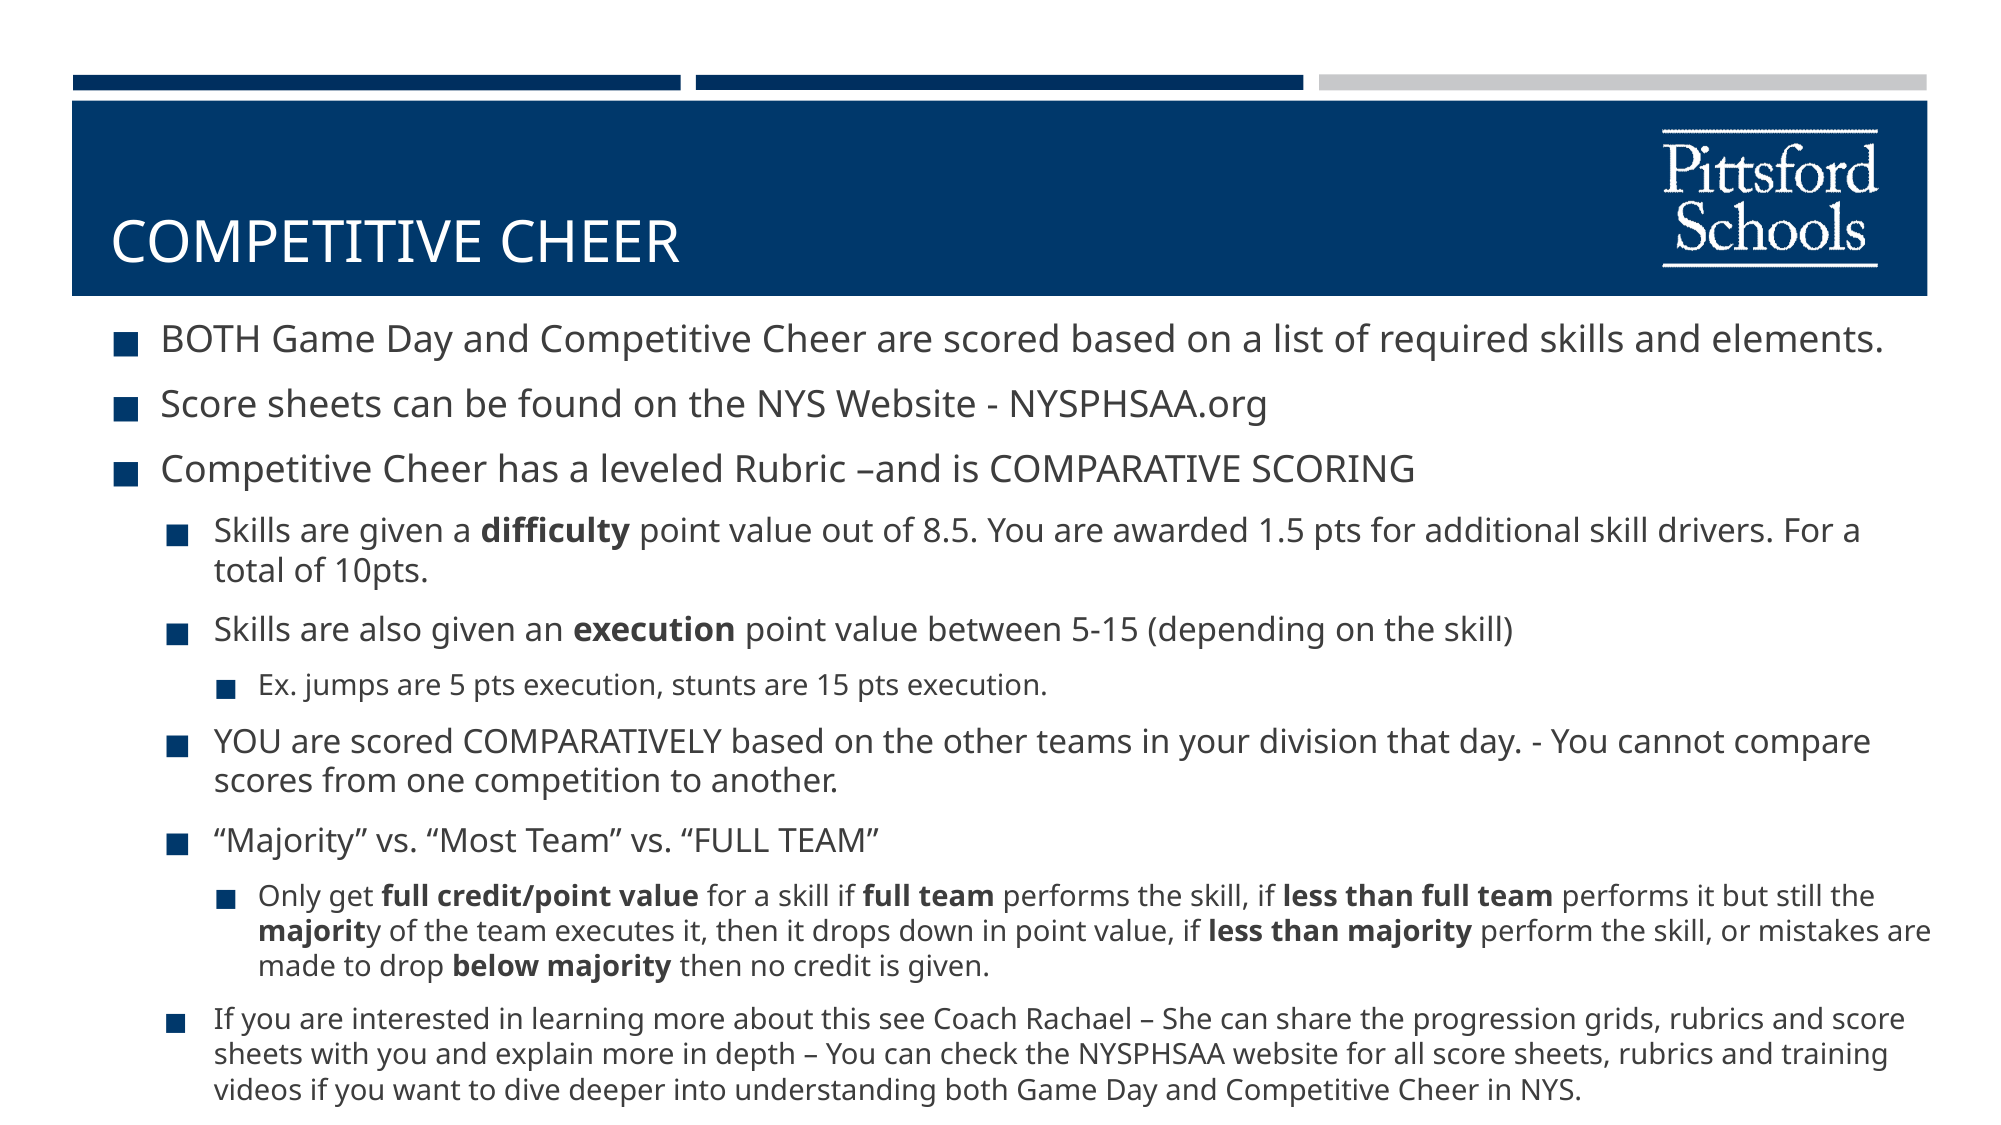

# COMPETITIVE CHEER
BOTH Game Day and Competitive Cheer are scored based on a list of required skills and elements.
Score sheets can be found on the NYS Website - NYSPHSAA.org
Competitive Cheer has a leveled Rubric –and is COMPARATIVE SCORING
Skills are given a difficulty point value out of 8.5. You are awarded 1.5 pts for additional skill drivers. For a total of 10pts.
Skills are also given an execution point value between 5-15 (depending on the skill)
Ex. jumps are 5 pts execution, stunts are 15 pts execution.
YOU are scored COMPARATIVELY based on the other teams in your division that day. - You cannot compare scores from one competition to another.
“Majority” vs. “Most Team” vs. “FULL TEAM”
Only get full credit/point value for a skill if full team performs the skill, if less than full team performs it but still the majority of the team executes it, then it drops down in point value, if less than majority perform the skill, or mistakes are made to drop below majority then no credit is given.
If you are interested in learning more about this see Coach Rachael – She can share the progression grids, rubrics and score sheets with you and explain more in depth – You can check the NYSPHSAA website for all score sheets, rubrics and training videos if you want to dive deeper into understanding both Game Day and Competitive Cheer in NYS.